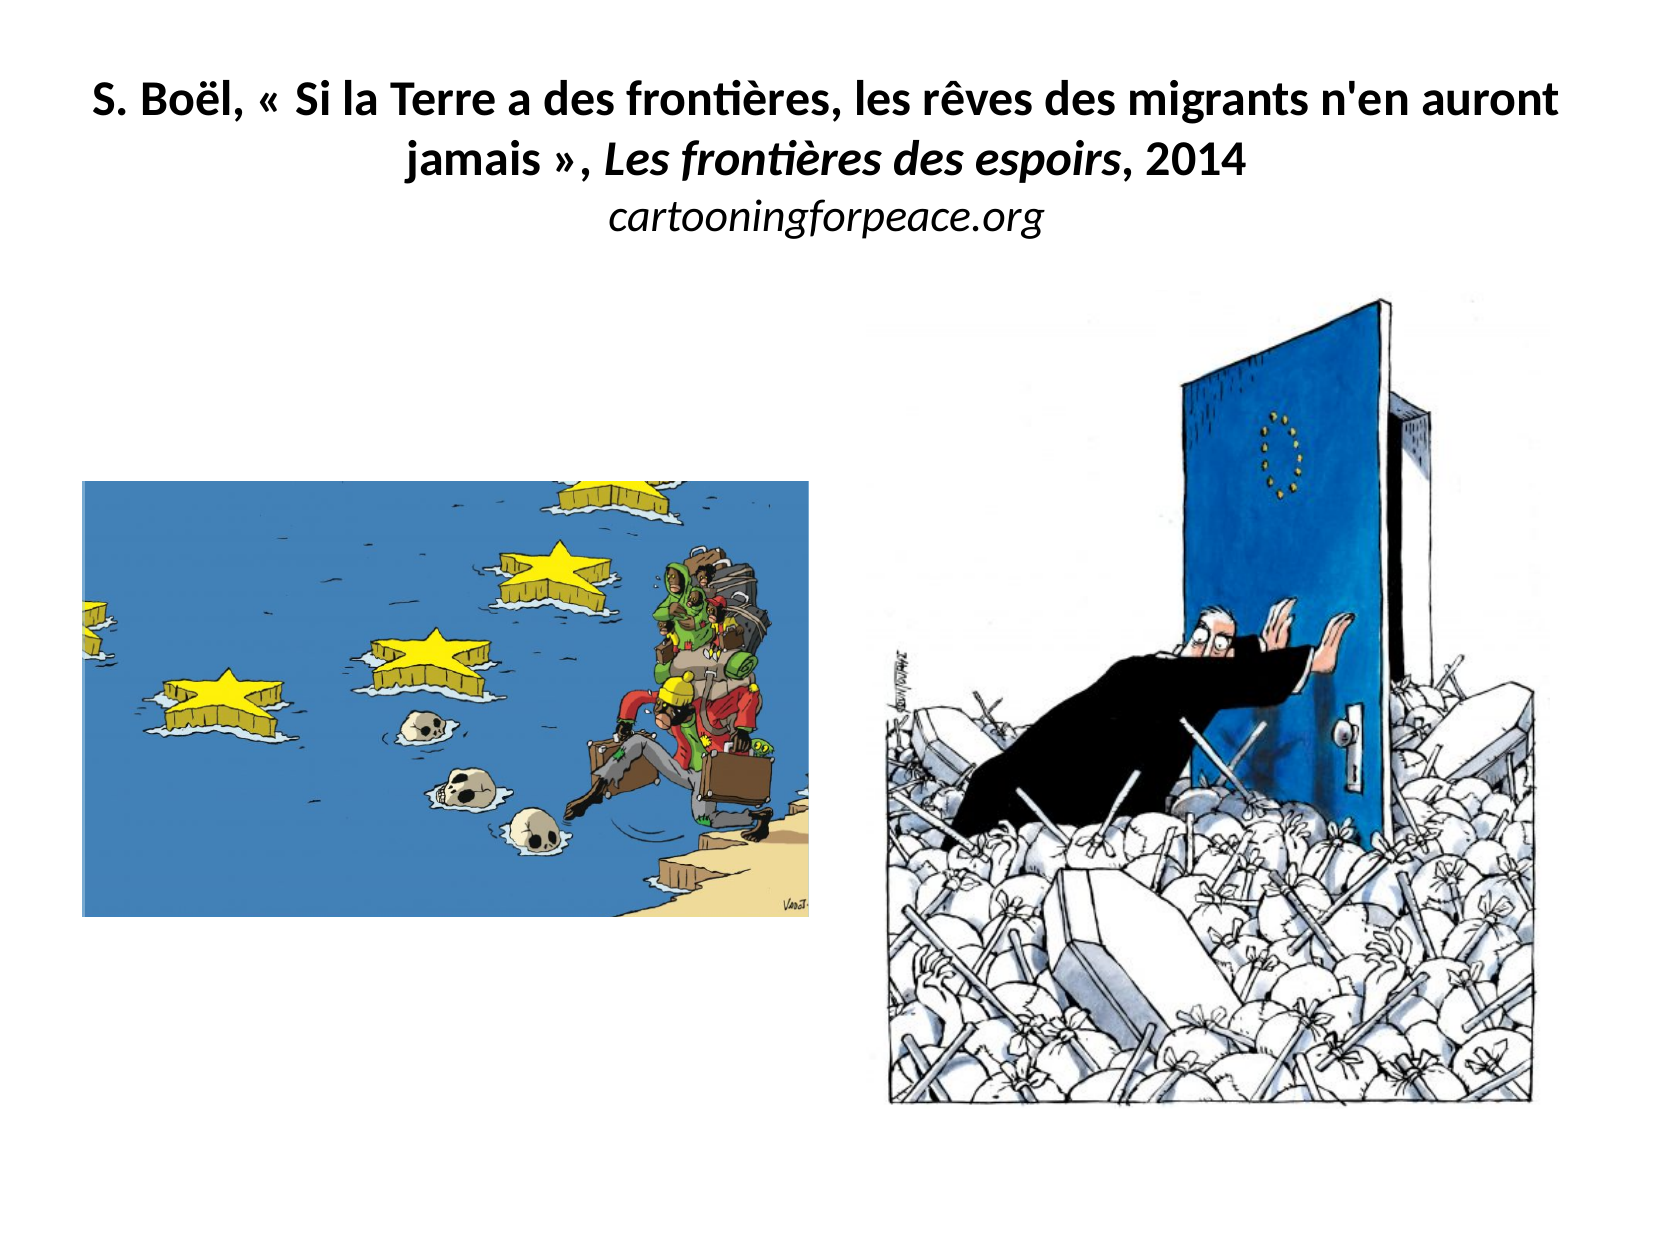

# S. Boël, « Si la Terre a des frontières, les rêves des migrants n'en auront jamais », Les frontières des espoirs, 2014 cartooningforpeace.org